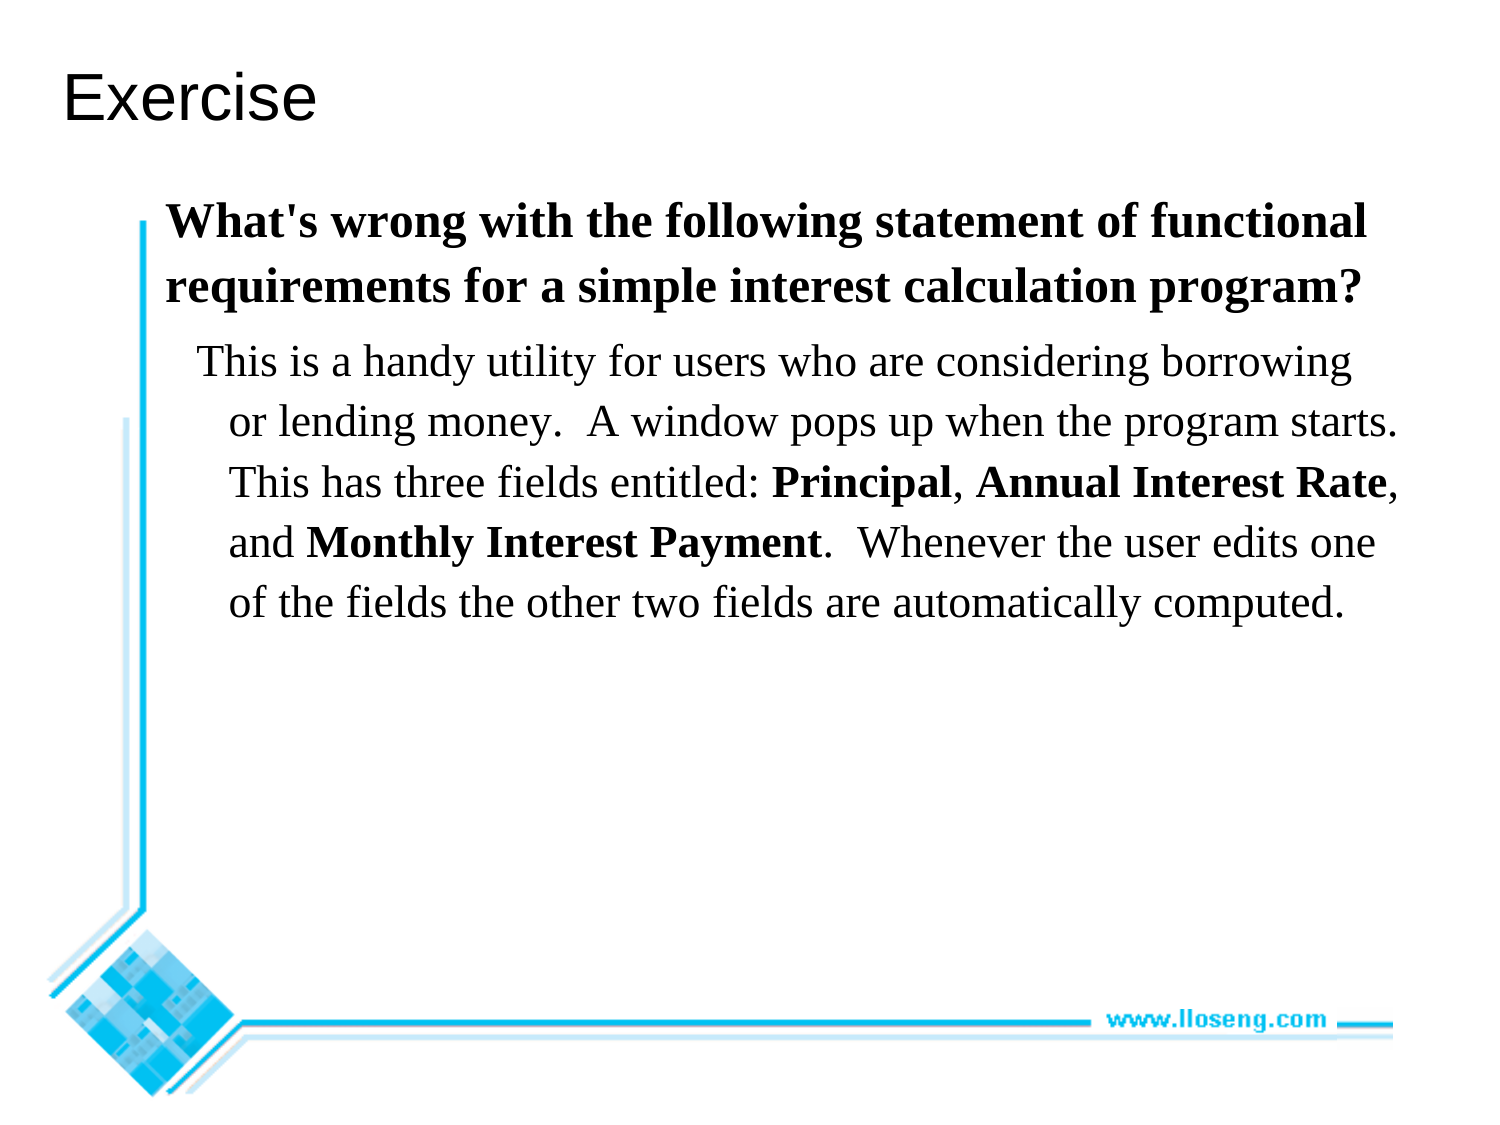

# Exercise
What's wrong with the following statement of functional requirements for a simple interest calculation program?
This is a handy utility for users who are considering borrowing or lending money. A window pops up when the program starts. This has three fields entitled: Principal, Annual Interest Rate, and Monthly Interest Payment. Whenever the user edits one of the fields the other two fields are automatically computed.